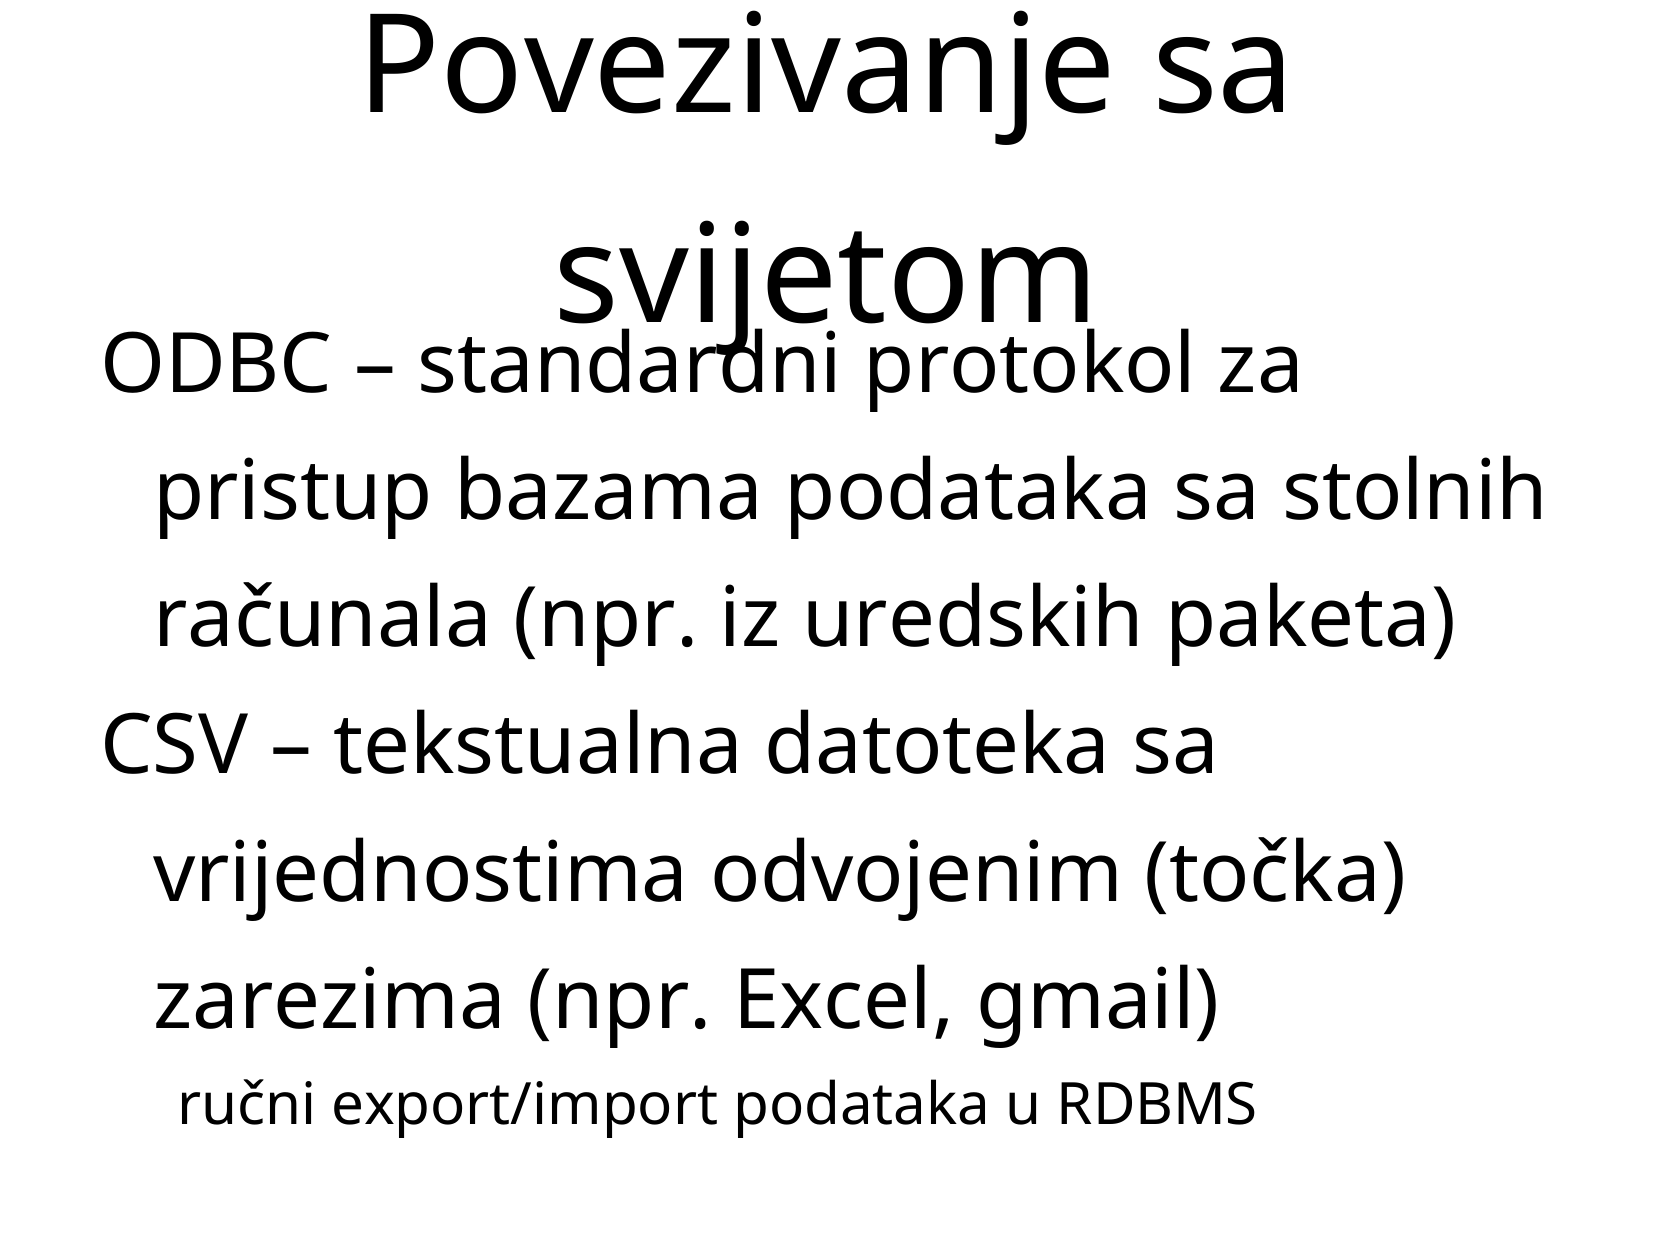

# Povezivanje sa svijetom
ODBC – standardni protokol za pristup bazama podataka sa stolnih računala (npr. iz uredskih paketa)
CSV – tekstualna datoteka sa vrijednostima odvojenim (točka) zarezima (npr. Excel, gmail)
ručni export/import podataka u RDBMS